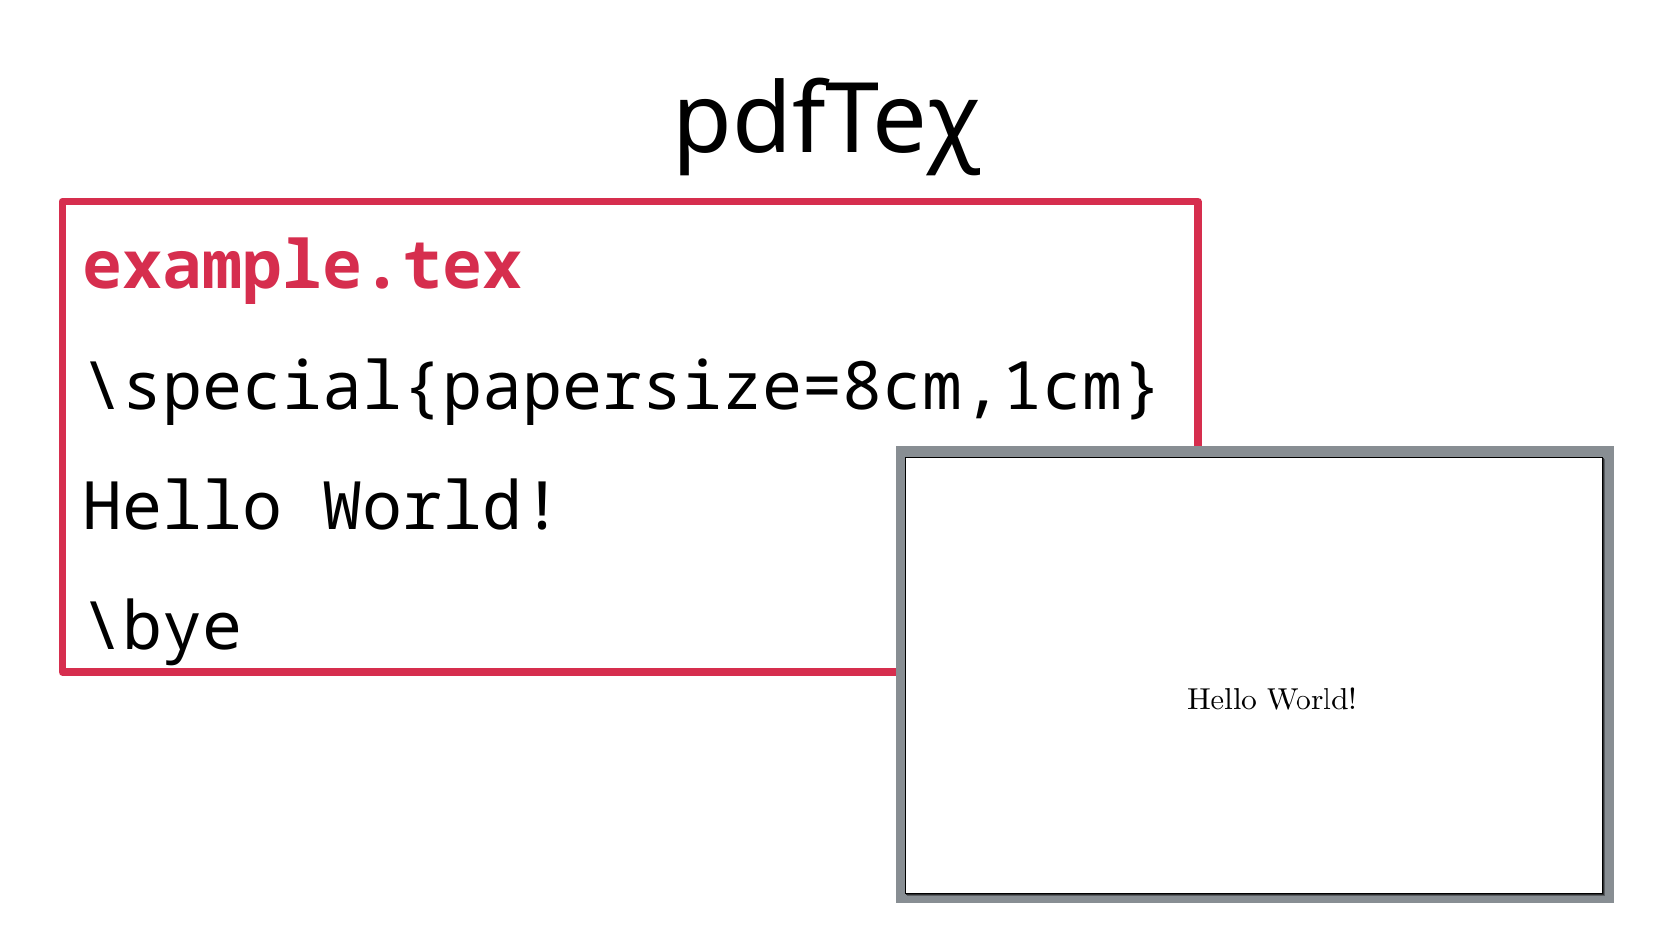

# pdfTeχ
example.tex
\special{papersize=8cm,1cm}
Hello World!
\bye